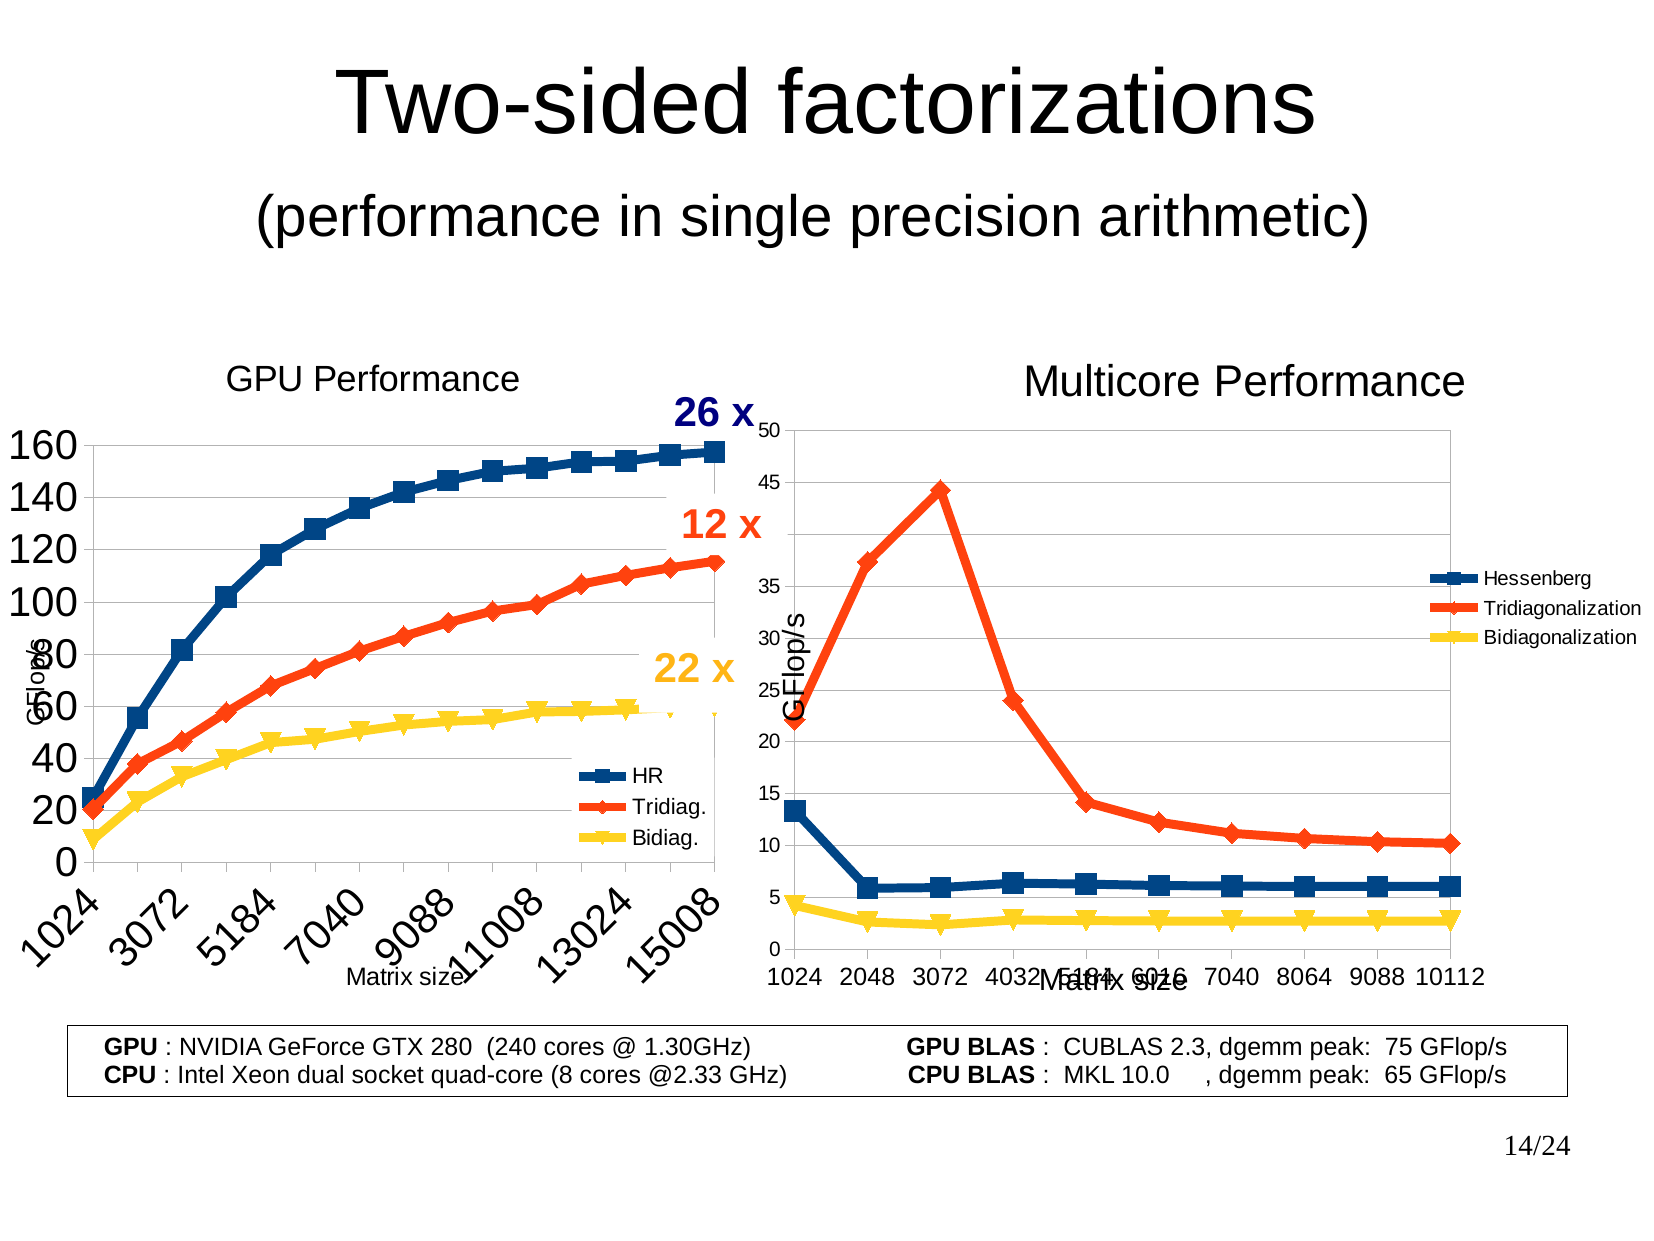

# Two-sided factorizations (performance in single precision arithmetic)
### Chart: Multicore Performance
| Category | Hessenberg | Tridiagonalization | Bidiagonalization |
|---|---|---|---|
| 1024 | 13.35 | 22.12 | 4.22 |
| 2048 | 5.88 | 37.36 | 2.63 |
| 3072 | 5.94 | 44.28 | 2.35 |
| 4032 | 6.37 | 24.0 | 2.82 |
| 5184 | 6.28 | 14.18 | 2.76 |
| 6016 | 6.14 | 12.25 | 2.72 |
| 7040 | 6.09 | 11.18 | 2.71 |
| 8064 | 6.05 | 10.68 | 2.71 |
| 9088 | 6.05 | 10.37 | 2.7 |
| 10112 | 6.05 | 10.21 | 2.7 |
### Chart: GPU Performance
| Category | HR | Tridiag. | Bidiag. |
|---|---|---|---|
| 1024 | 24.97 | 20.6 | 8.94 |
| 2048 | 55.55 | 37.95 | 23.27 |
| 3072 | 81.62 | 46.69 | 33.0 |
| 4032 | 101.91 | 57.7 | 39.55 |
| 5184 | 118.09 | 67.83 | 46.07 |
| 6016 | 127.95 | 74.52 | 47.37 |
| 7040 | 135.93 | 81.2 | 50.34 |
| 8064 | 142.12 | 86.86 | 52.81 |
| 9088 | 146.61 | 92.12 | 54.21 |
| 10112 | 150.12 | 96.54 | 54.89 |
| 11008 | 151.32 | 99.03 | 57.83 |
| 12000 | 153.76 | 106.86 | 58.03 |
| 13024 | 154.0 | 110.21 | 58.63 |
| 14048 | 156.29 | 113.15 | 59.53 |
| 15008 | 157.52 | 115.63 | 60.0 | 26 x
12 x
22 x
 GPU : NVIDIA GeForce GTX 280 (240 cores @ 1.30GHz) GPU BLAS : CUBLAS 2.3, dgemm peak: 75 GFlop/s
 CPU : Intel Xeon dual socket quad-core (8 cores @2.33 GHz) CPU BLAS : MKL 10.0 , dgemm peak: 65 GFlop/s
14